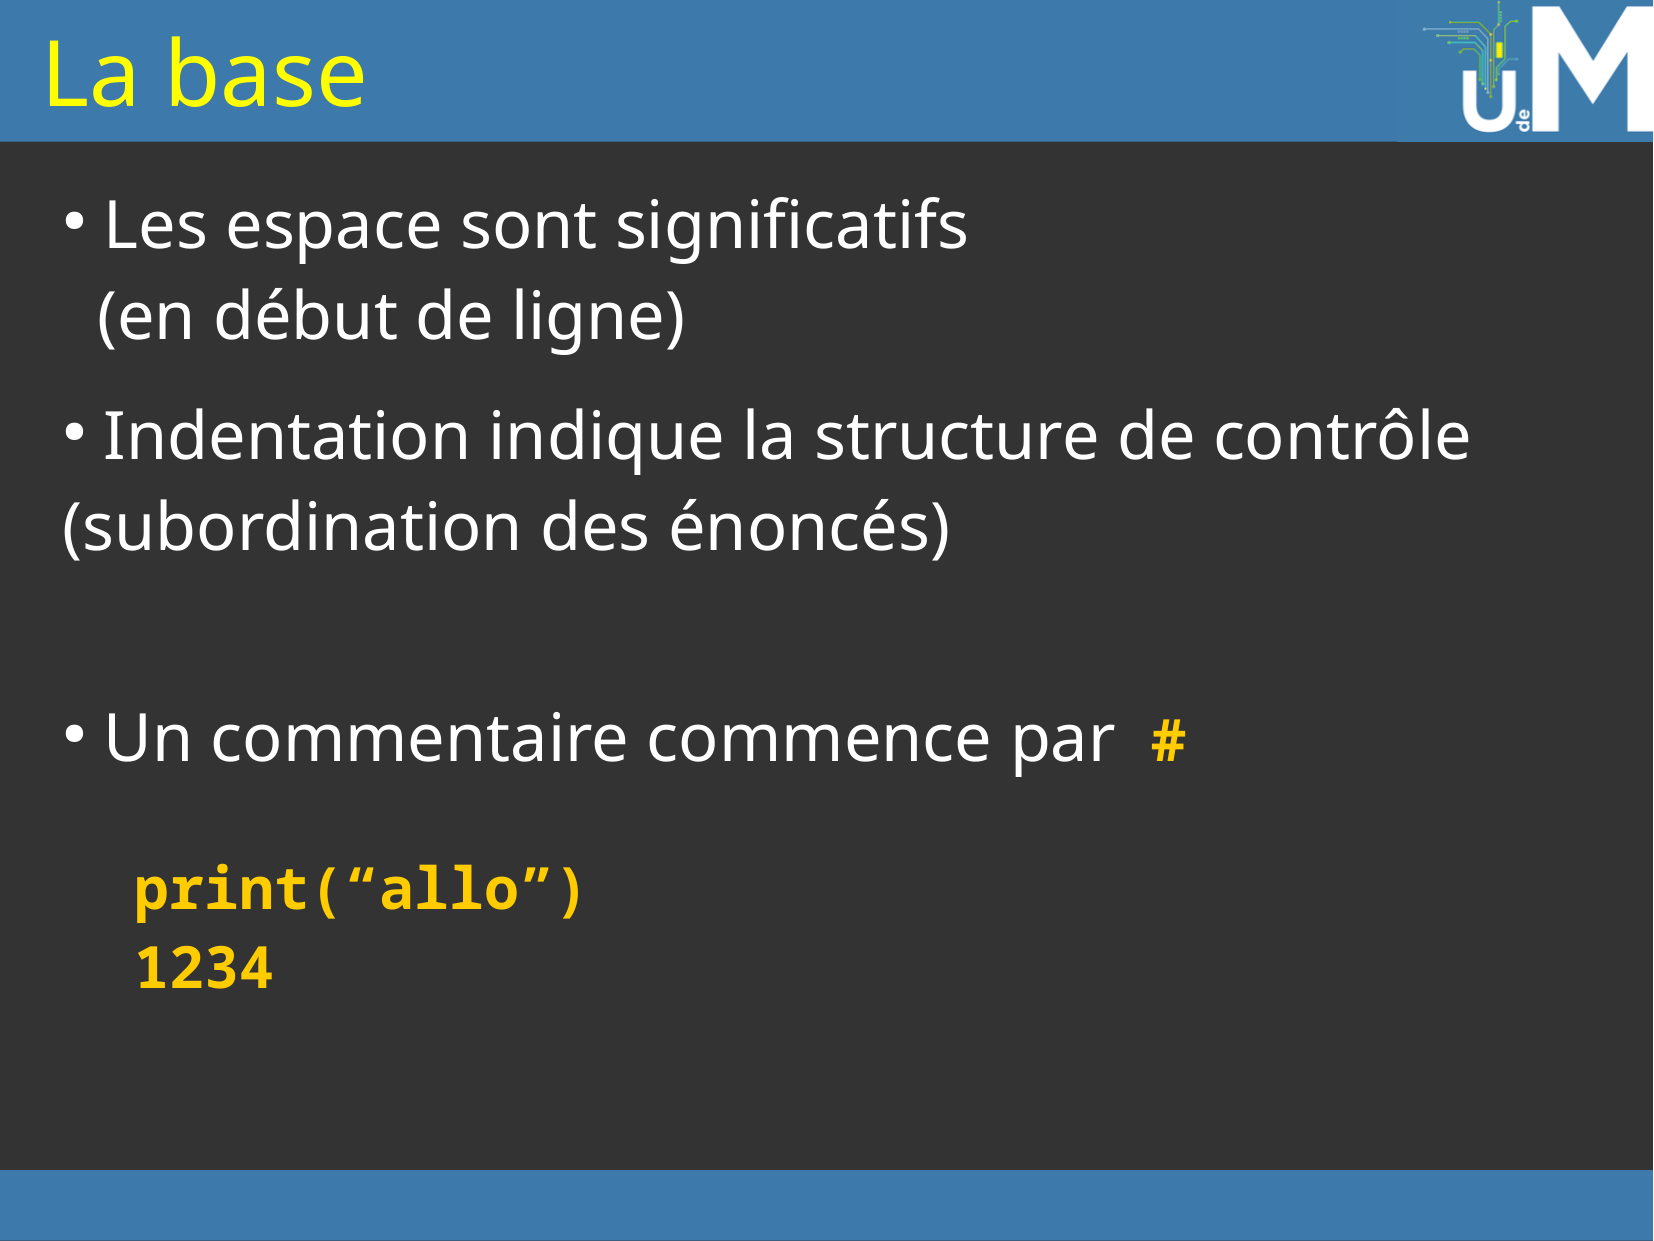

# La base
 Les espace sont significatifs
 (en début de ligne)
 Indentation indique la structure de contrôle (subordination des énoncés)
 Un commentaire commence par #
print(“allo”)
1234